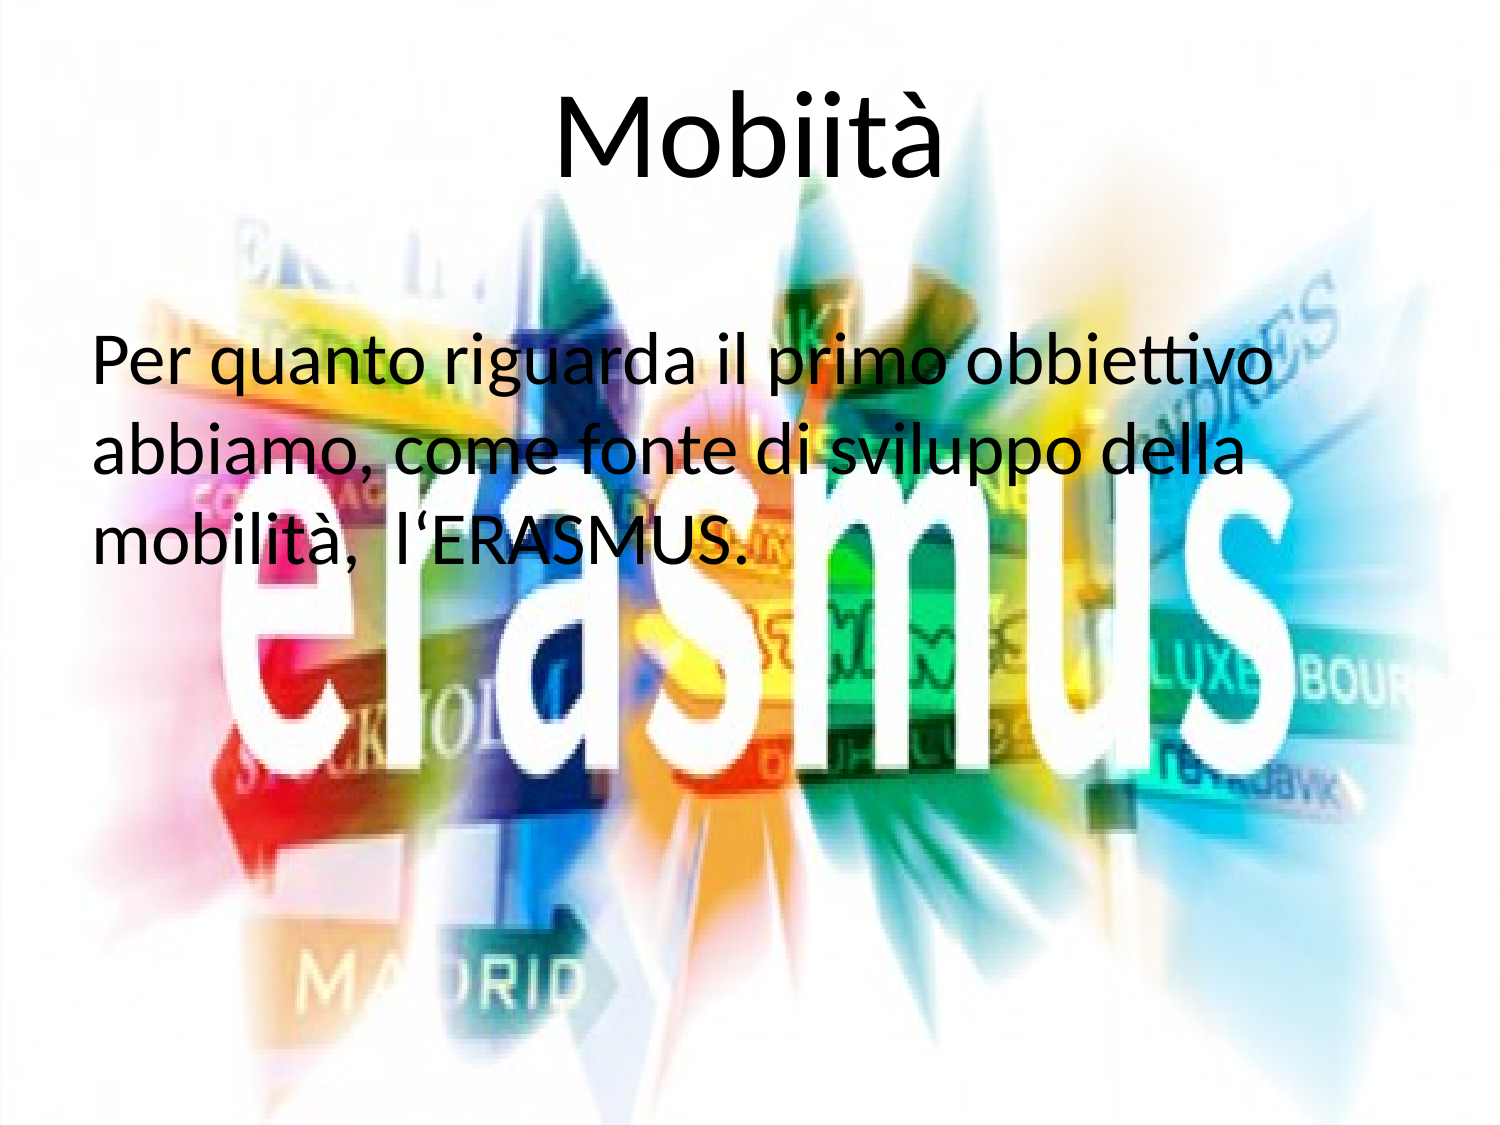

# Mobiità
Per quanto riguarda il primo obbiettivo abbiamo, come fonte di sviluppo della mobilità, l‘ERASMUS.